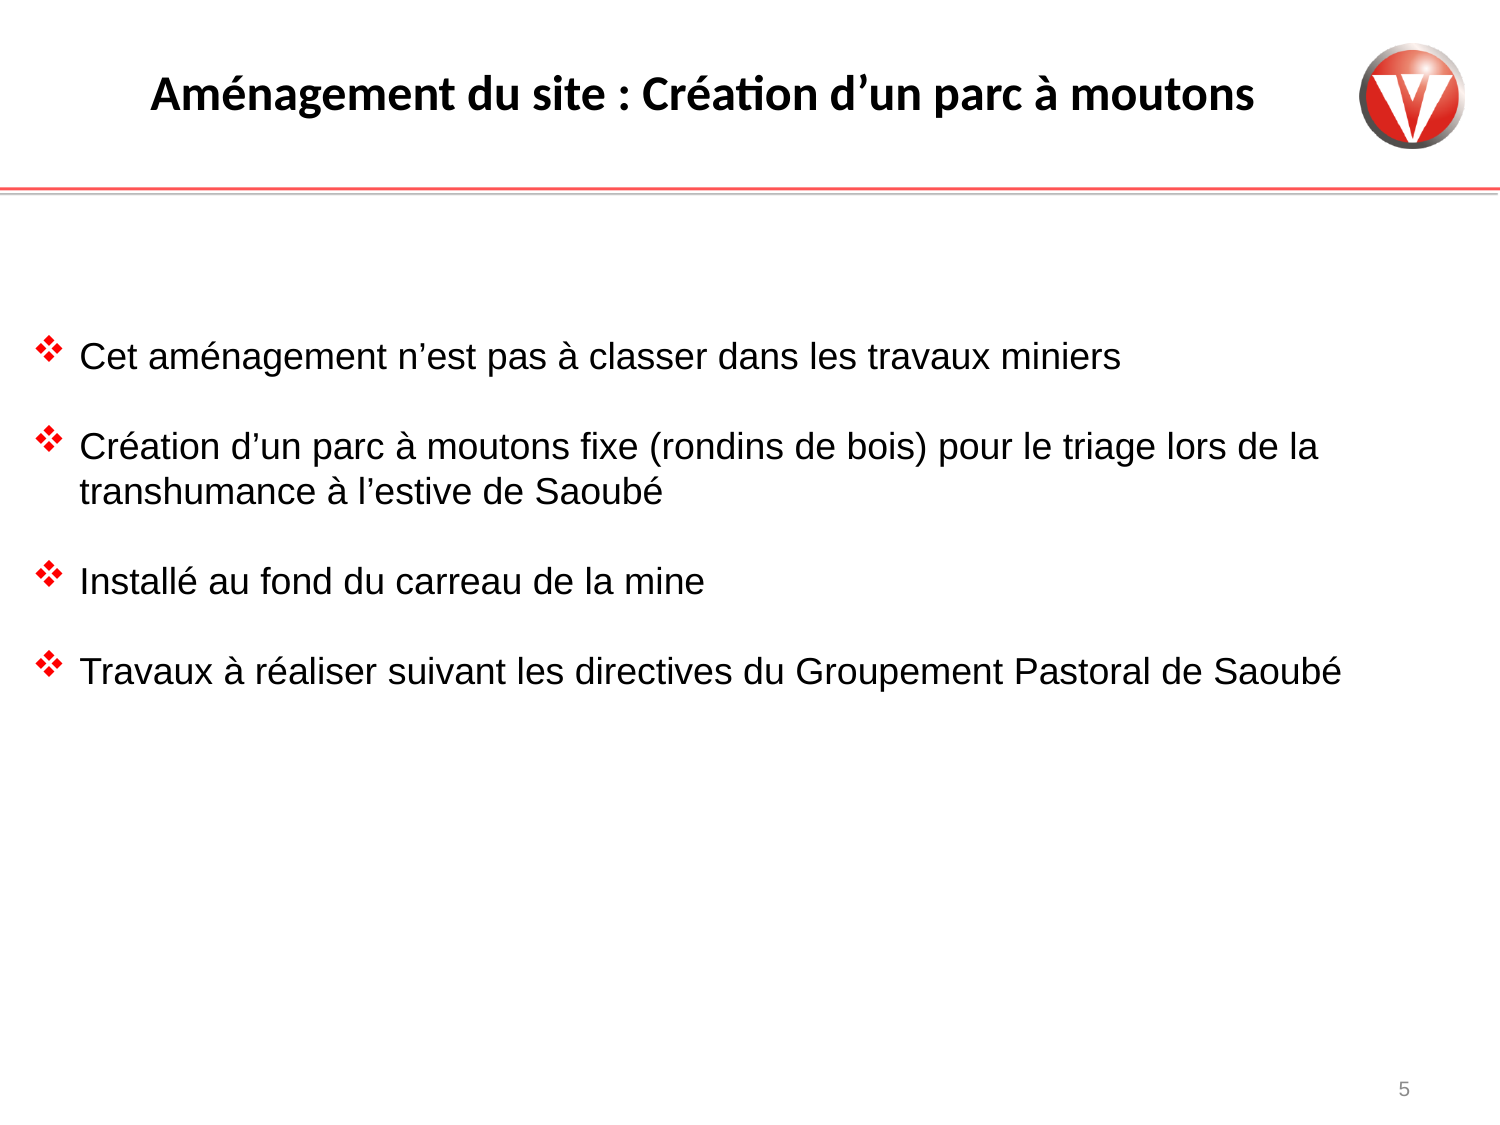

Aménagement du site : Création d’un parc à moutons
Cet aménagement n’est pas à classer dans les travaux miniers
Création d’un parc à moutons fixe (rondins de bois) pour le triage lors de la transhumance à l’estive de Saoubé
Installé au fond du carreau de la mine
Travaux à réaliser suivant les directives du Groupement Pastoral de Saoubé